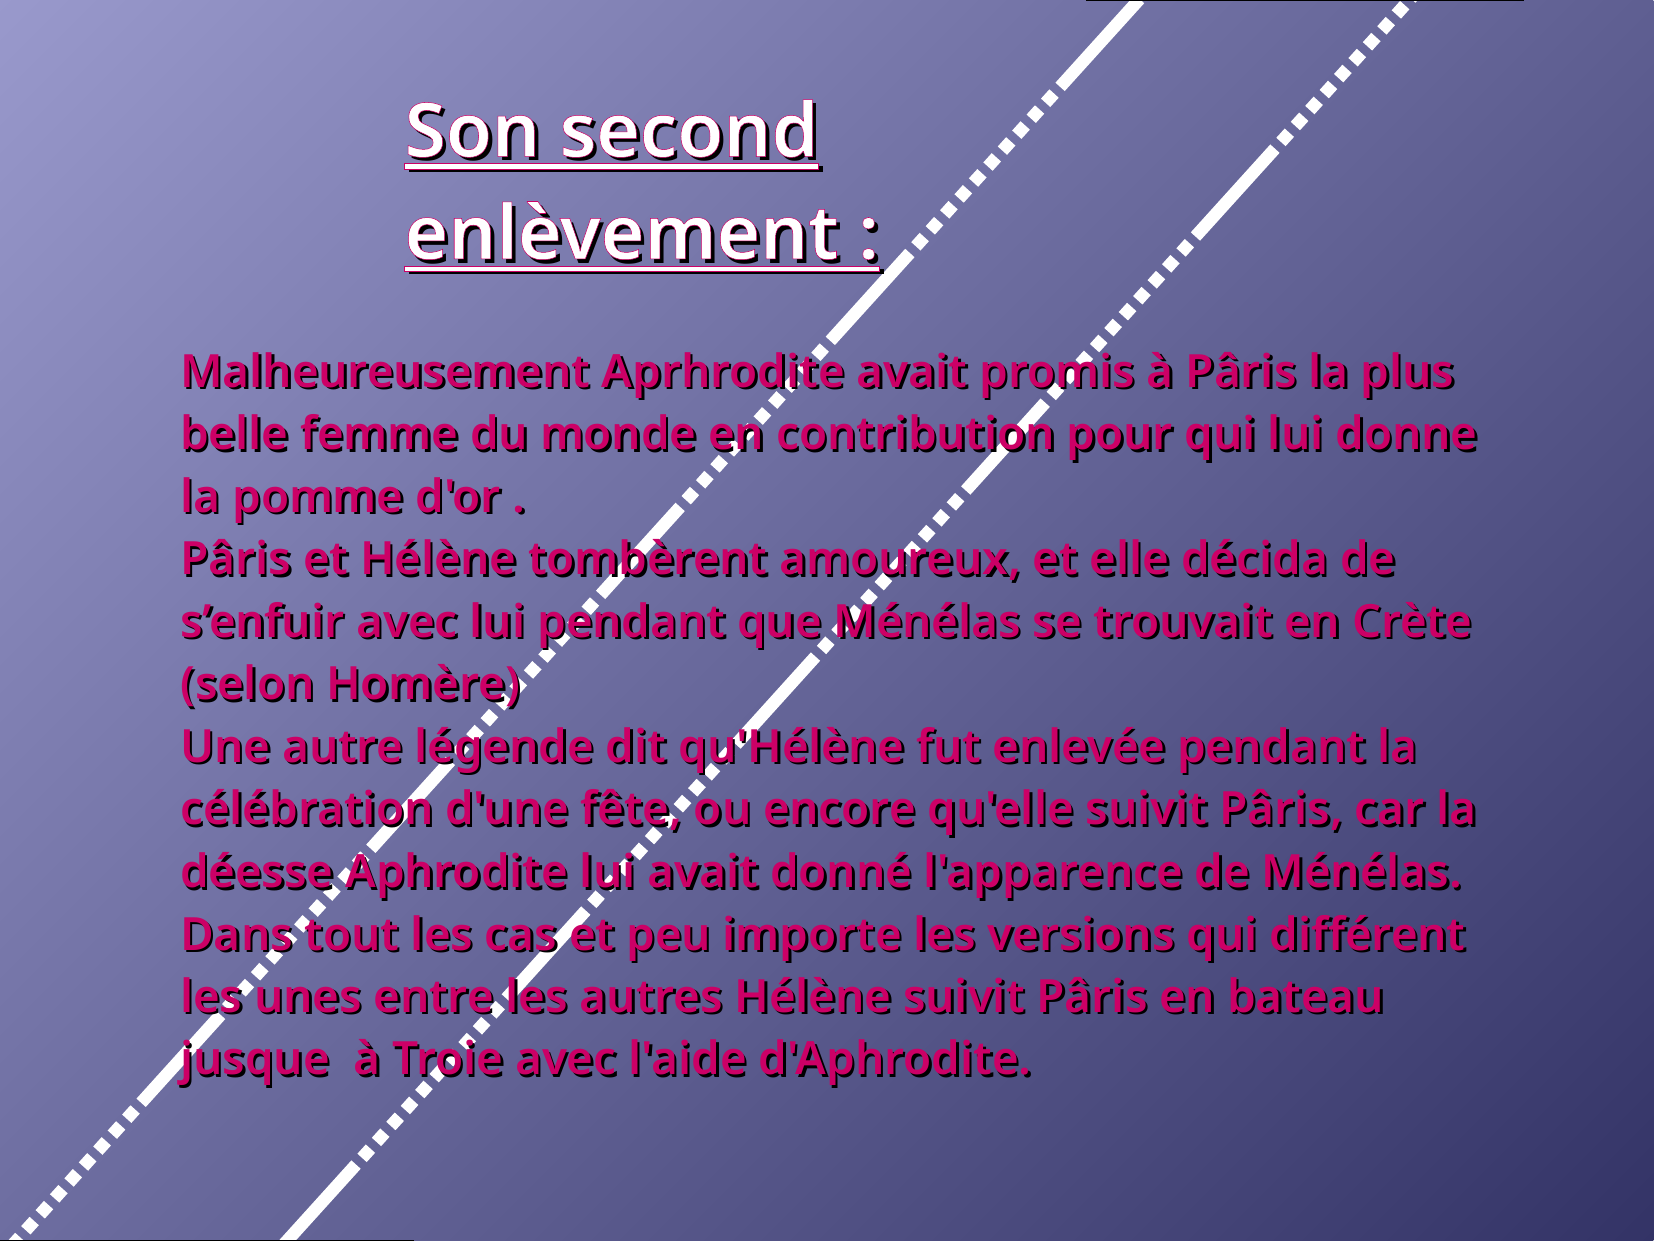

Son second enlèvement :
Malheureusement Aprhrodite avait promis à Pâris la plus belle femme du monde en contribution pour qui lui donne la pomme d'or .
Pâris et Hélène tombèrent amoureux, et elle décida de s’enfuir avec lui pendant que Ménélas se trouvait en Crète (selon Homère)
Une autre légende dit qu'Hélène fut enlevée pendant la célébration d'une fête, ou encore qu'elle suivit Pâris, car la déesse Aphrodite lui avait donné l'apparence de Ménélas. Dans tout les cas et peu importe les versions qui différent les unes entre les autres Hélène suivit Pâris en bateau jusque à Troie avec l'aide d'Aphrodite.